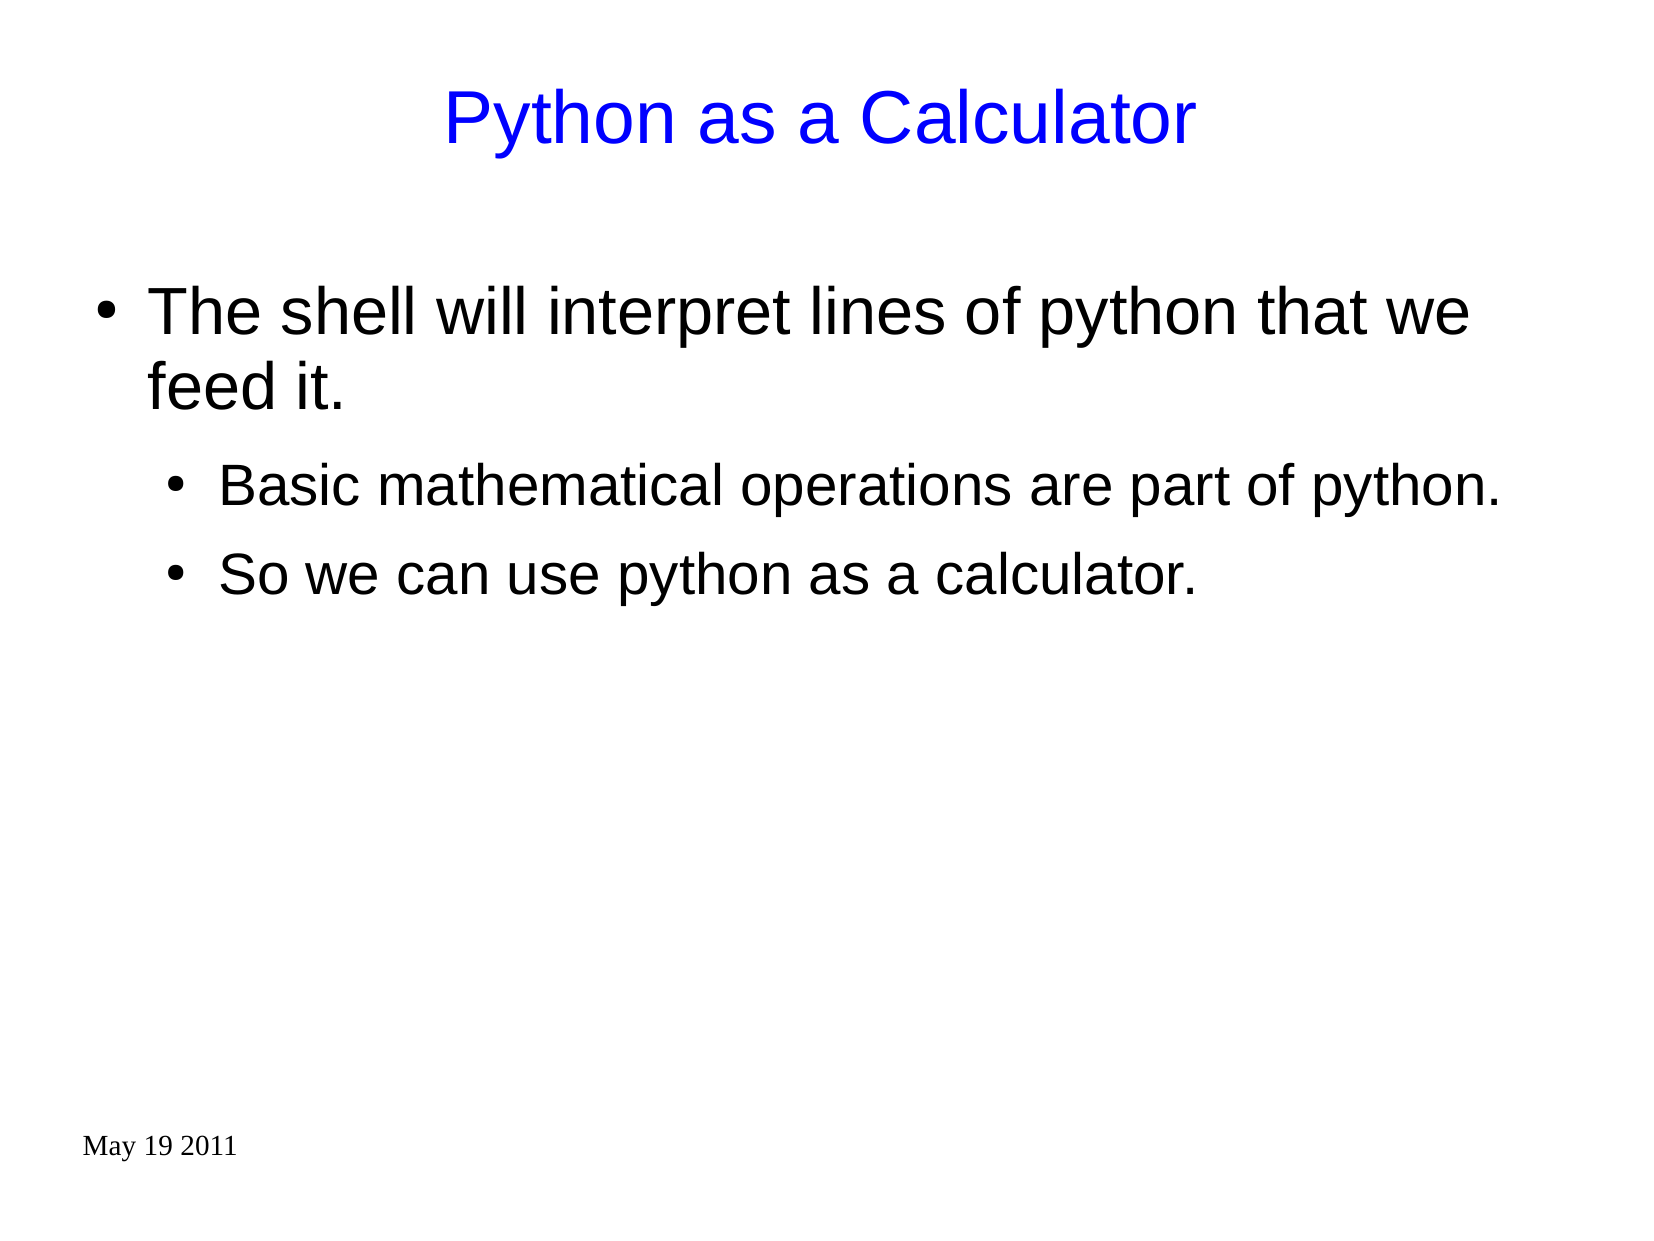

# Python as a Calculator
The shell will interpret lines of python that we feed it.
Basic mathematical operations are part of python.
So we can use python as a calculator.
May 19 2011